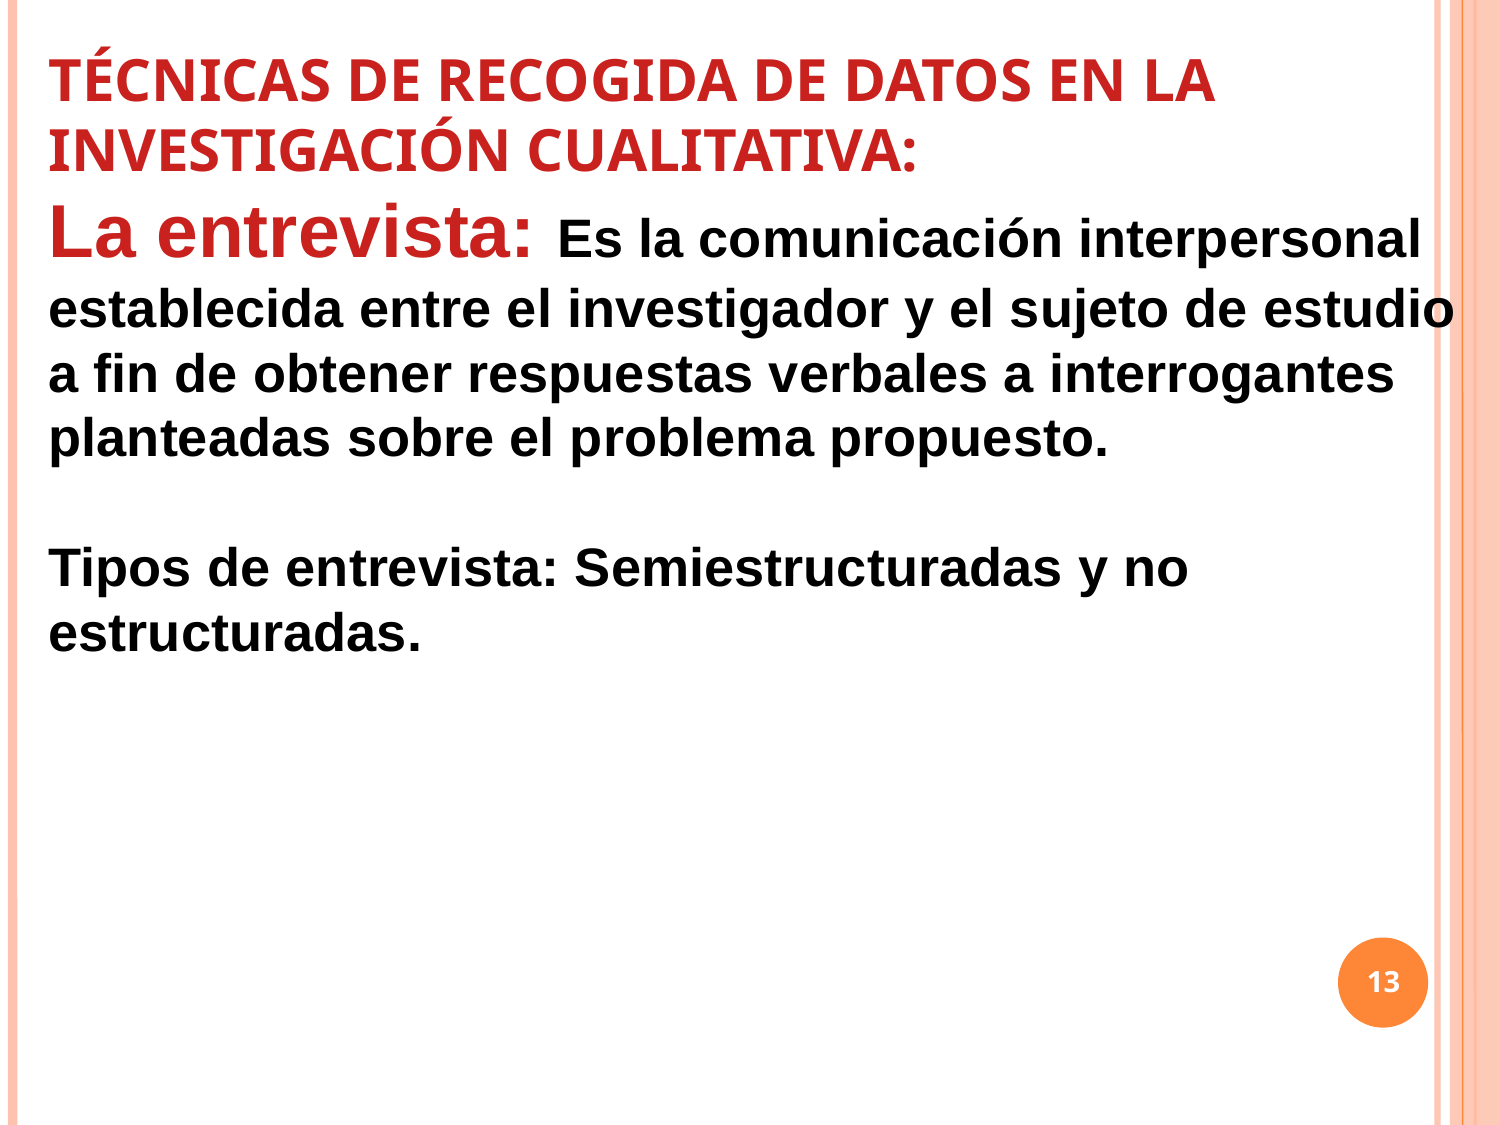

# TÉCNICAS DE RECOGIDA DE DATOS EN LA INVESTIGACIÓN CUALITATIVA: La entrevista: Es la comunicación interpersonal establecida entre el investigador y el sujeto de estudio a fin de obtener respuestas verbales a interrogantes planteadas sobre el problema propuesto. Tipos de entrevista: Semiestructuradas y no estructuradas.